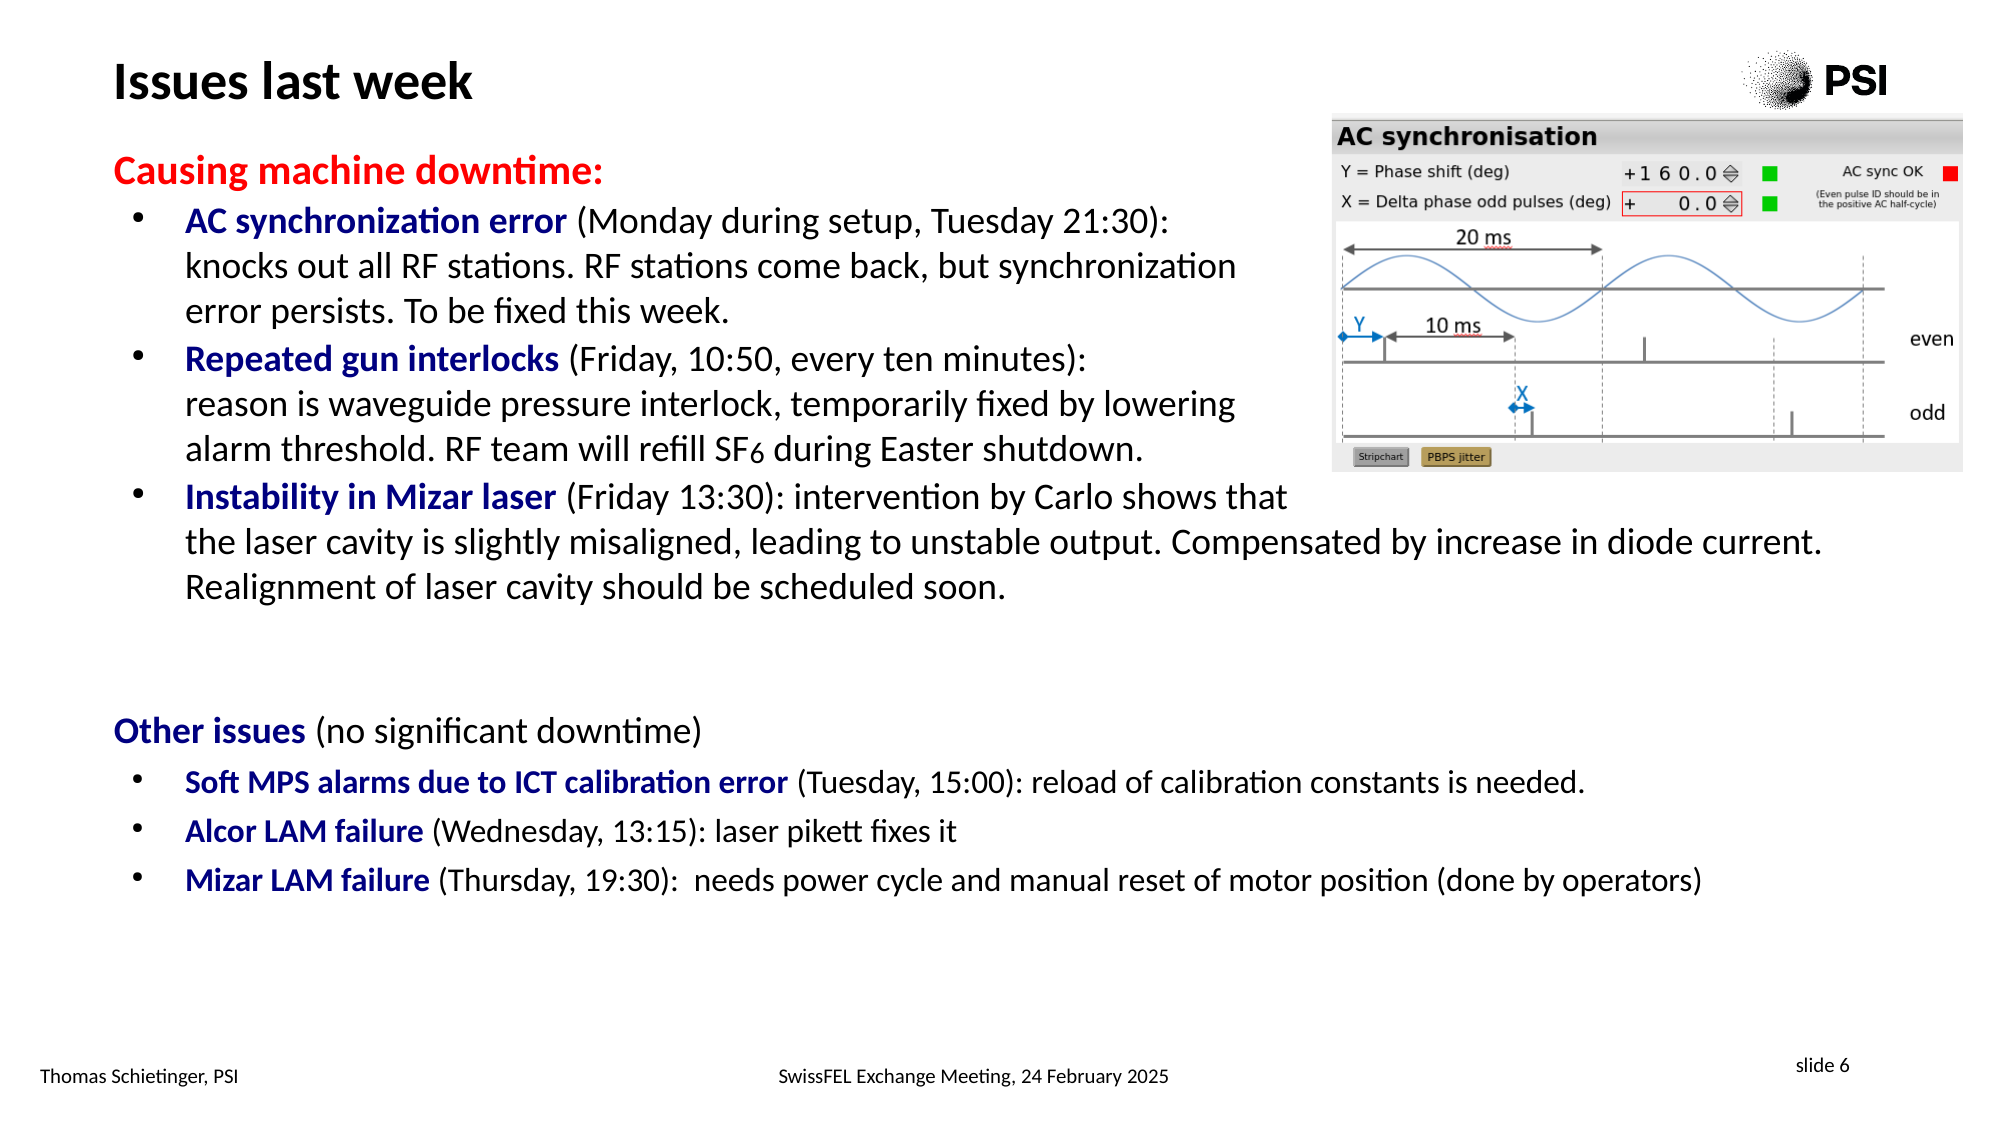

Issues last week
# Causing machine downtime:
AC synchronization error (Monday during setup, Tuesday 21:30):
knocks out all RF stations. RF stations come back, but synchronization
error persists. To be fixed this week.
Repeated gun interlocks (Friday, 10:50, every ten minutes):
reason is waveguide pressure interlock, temporarily fixed by lowering
alarm threshold. RF team will refill SF6 during Easter shutdown.
Instability in Mizar laser (Friday 13:30): intervention by Carlo shows that
the laser cavity is slightly misaligned, leading to unstable output. Compensated by increase in diode current. Realignment of laser cavity should be scheduled soon.
Other issues (no significant downtime)
Soft MPS alarms due to ICT calibration error (Tuesday, 15:00): reload of calibration constants is needed.
Alcor LAM failure (Wednesday, 13:15): laser pikett fixes it
Mizar LAM failure (Thursday, 19:30): needs power cycle and manual reset of motor position (done by operators)
6
PSI Center for Accelerator Science and Engineering